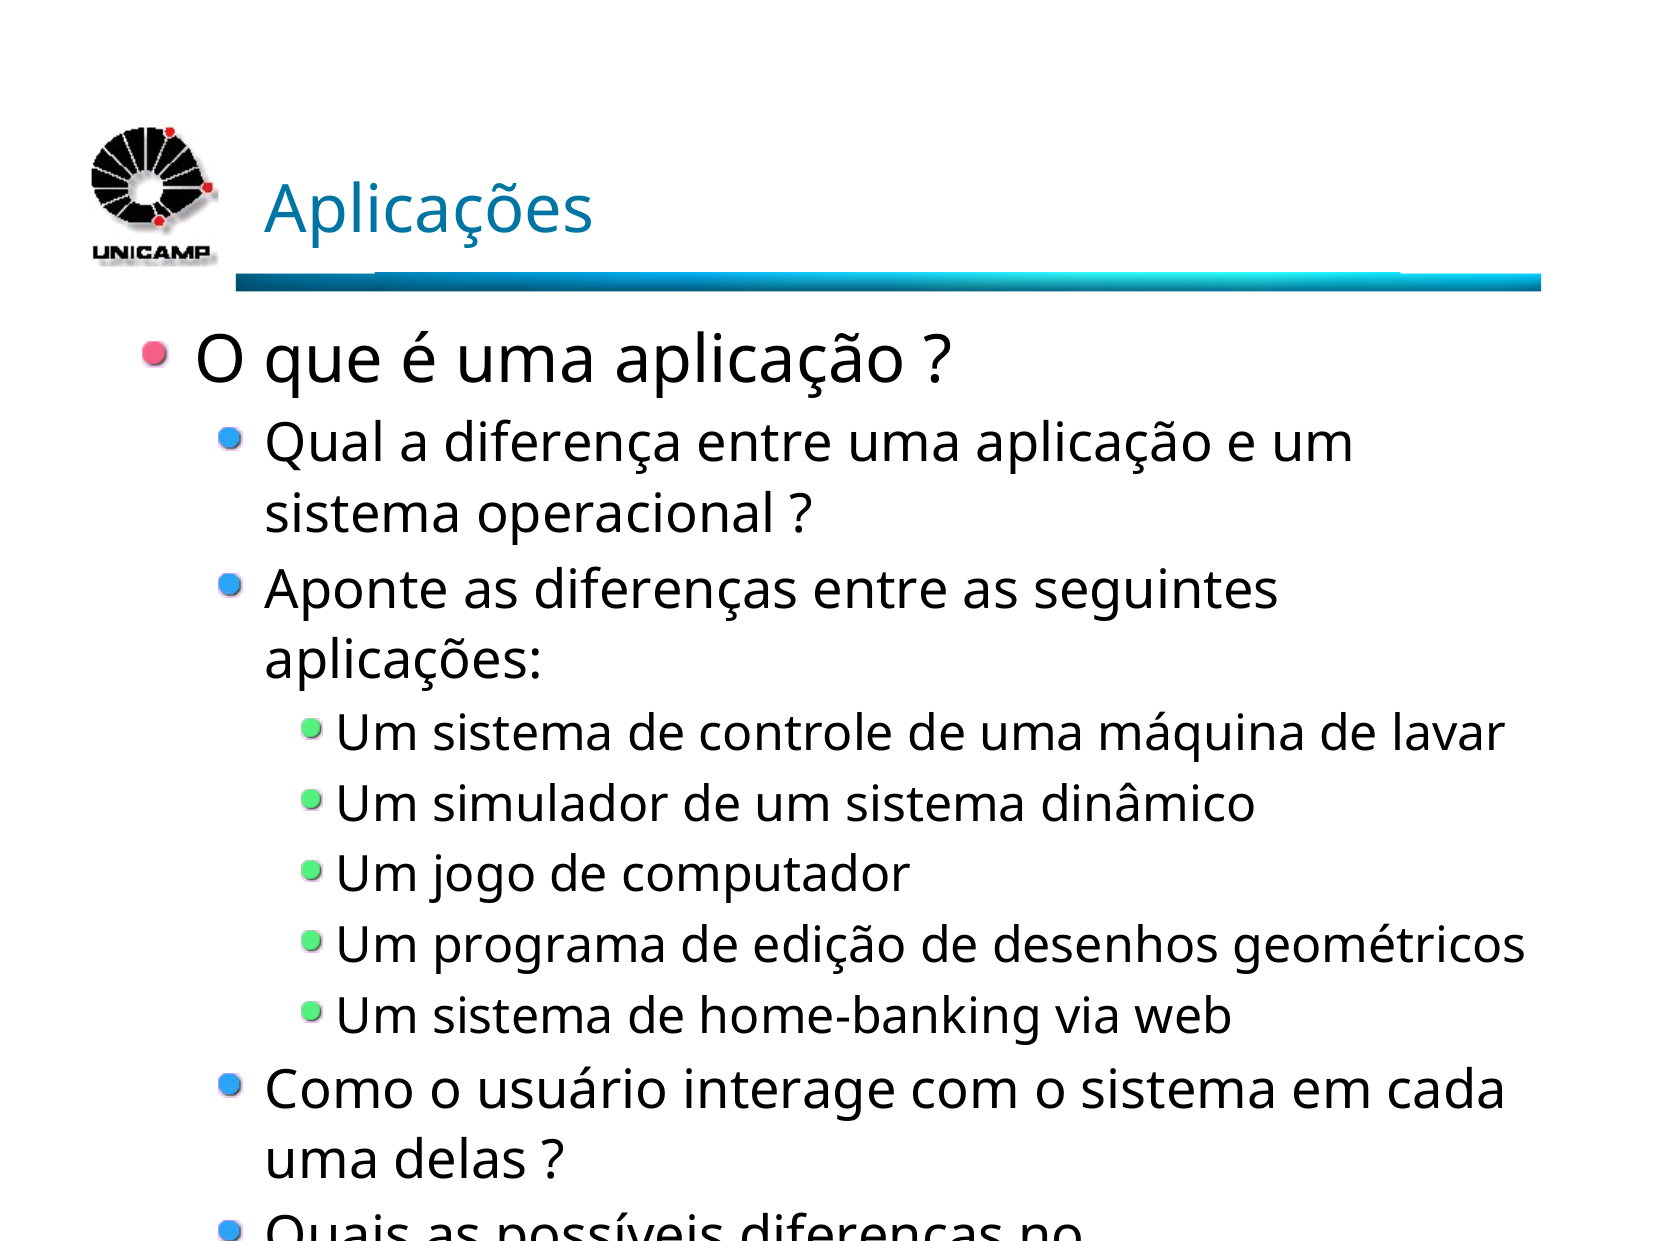

# Aplicações
O que é uma aplicação ?
Qual a diferença entre uma aplicação e um sistema operacional ?
Aponte as diferenças entre as seguintes aplicações:
Um sistema de controle de uma máquina de lavar
Um simulador de um sistema dinâmico
Um jogo de computador
Um programa de edição de desenhos geométricos
Um sistema de home-banking via web
Como o usuário interage com o sistema em cada uma delas ?
Quais as possíveis diferenças no desenvolvimento de tais sistemas ?